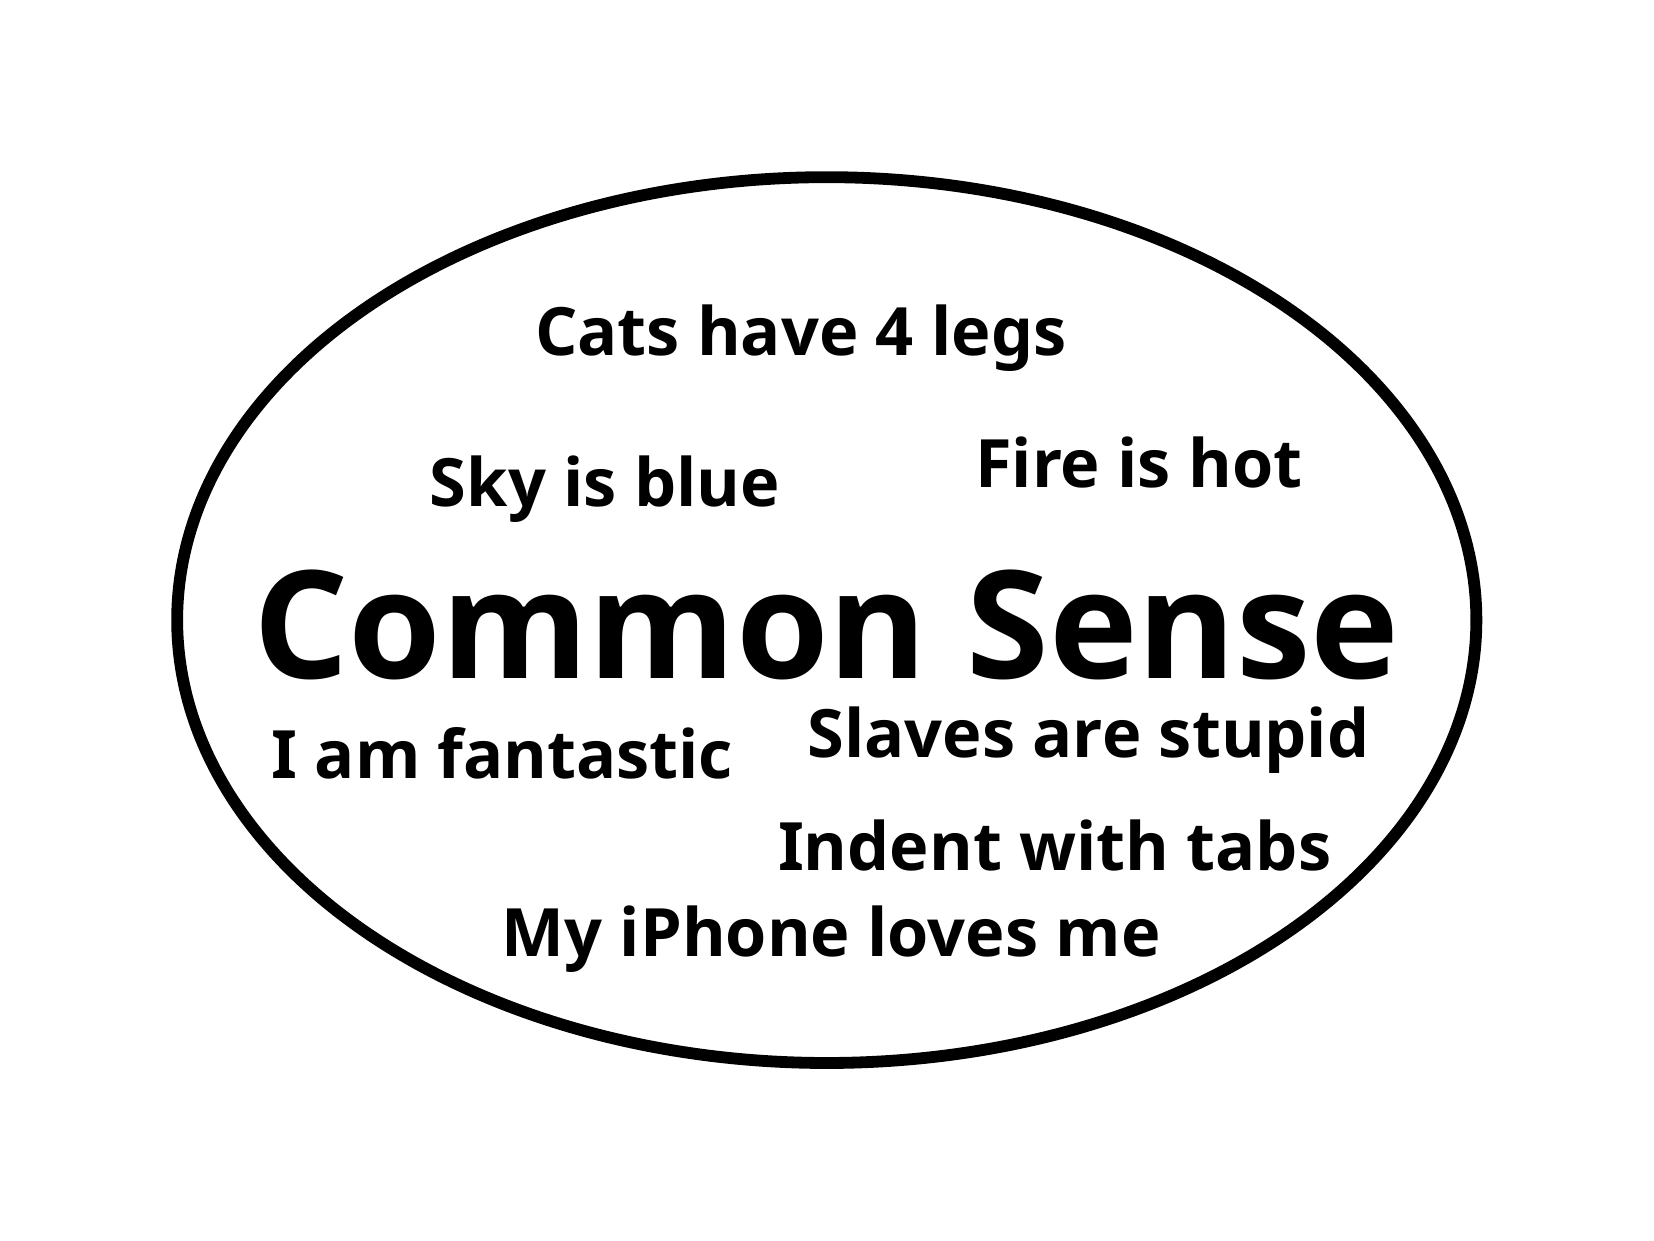

Common Sense
Cats have 4 legs
Fire is hot
Sky is blue
Slaves are stupid
I am fantastic
Indent with tabs
My iPhone loves me